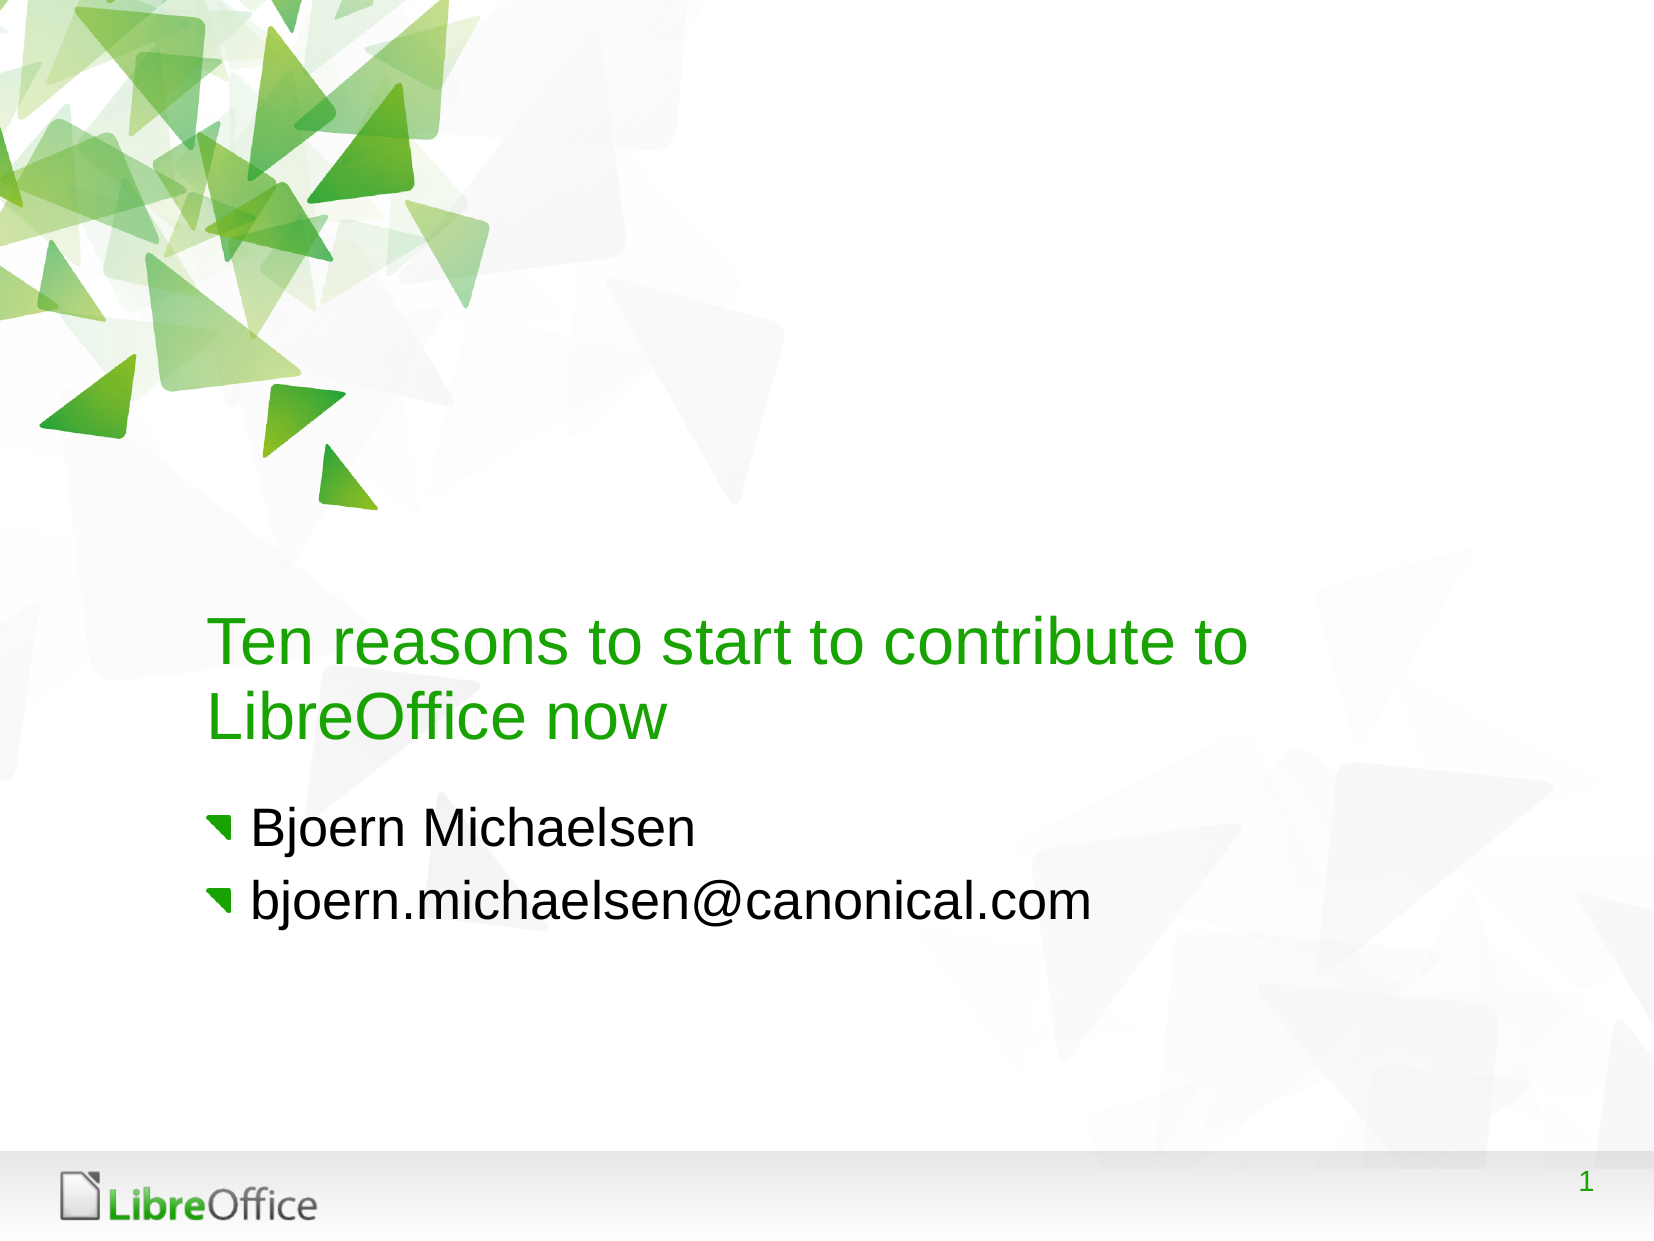

# Ten reasons to start to contribute to LibreOffice now
Bjoern Michaelsen
bjoern.michaelsen@canonical.com
1